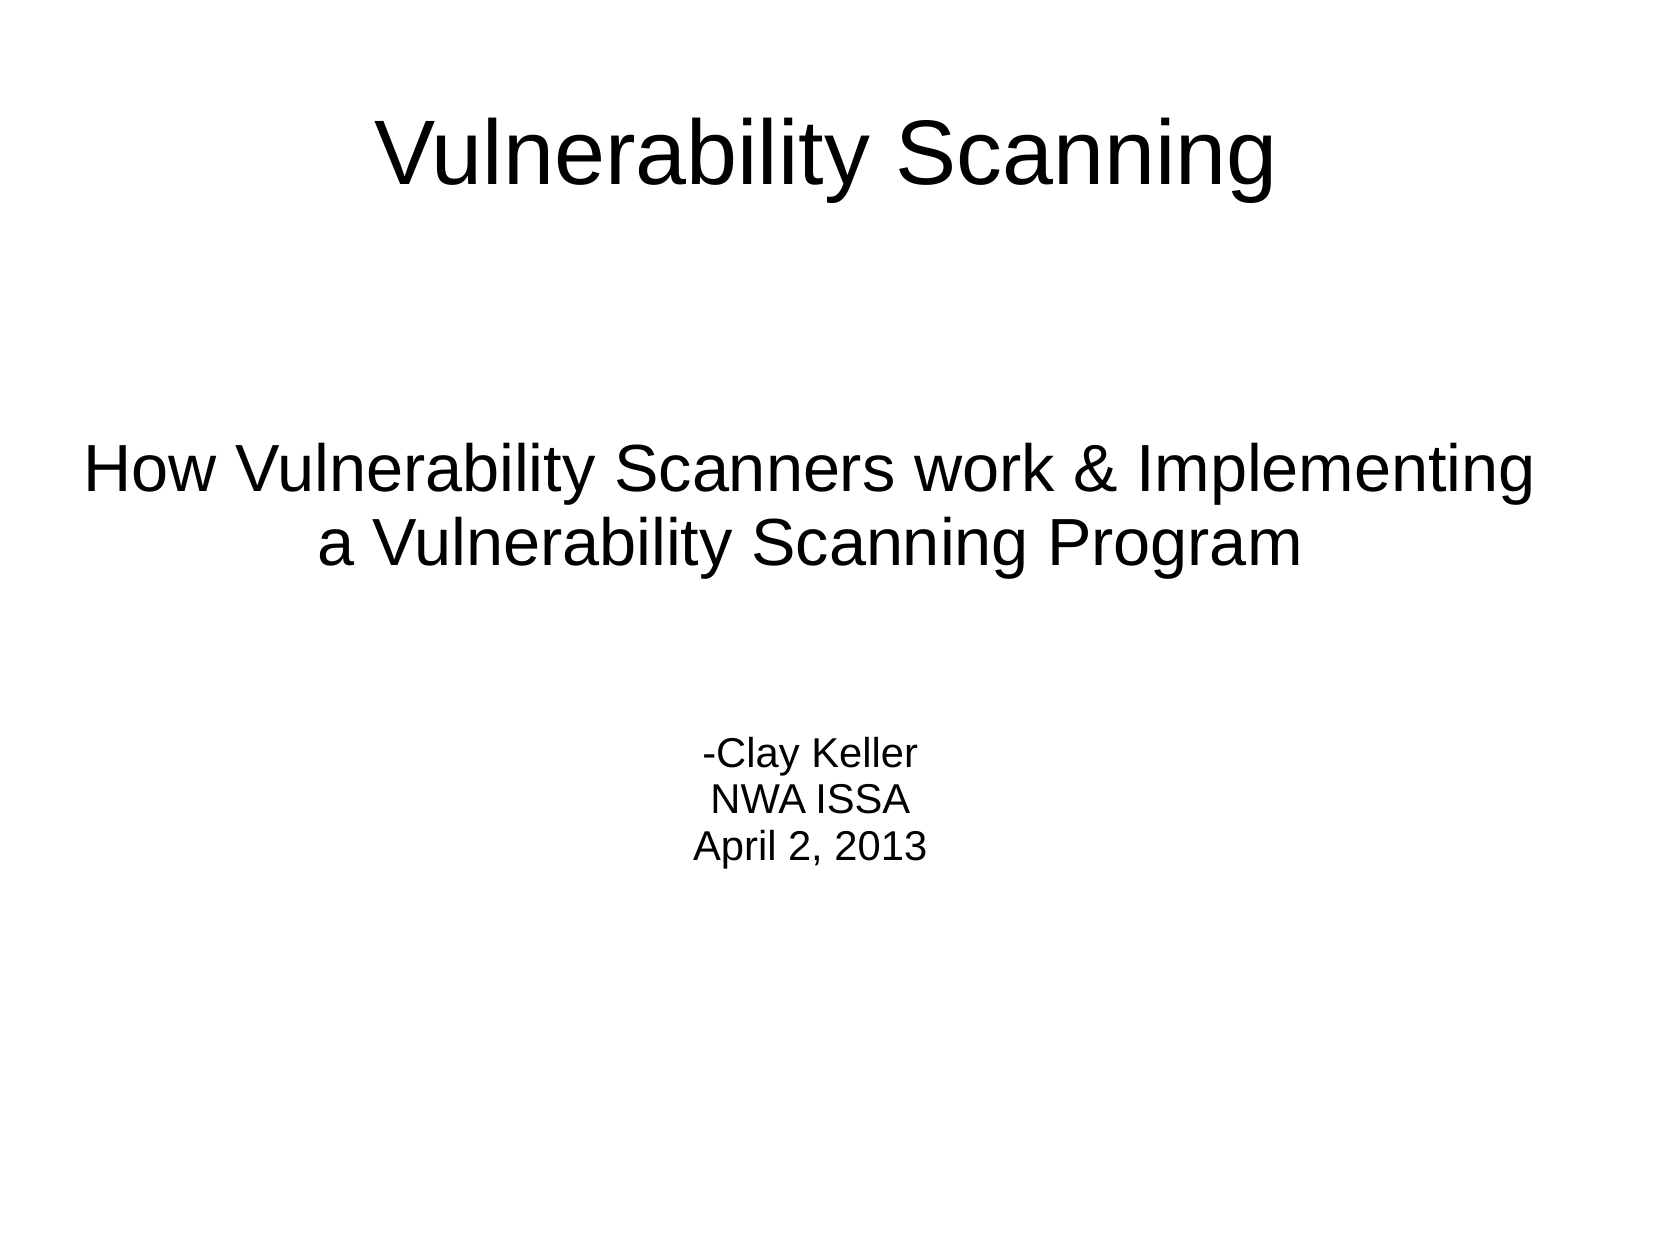

# Vulnerability Scanning
How Vulnerability Scanners work & Implementing a Vulnerability Scanning Program
-Clay Keller
NWA ISSA
April 2, 2013